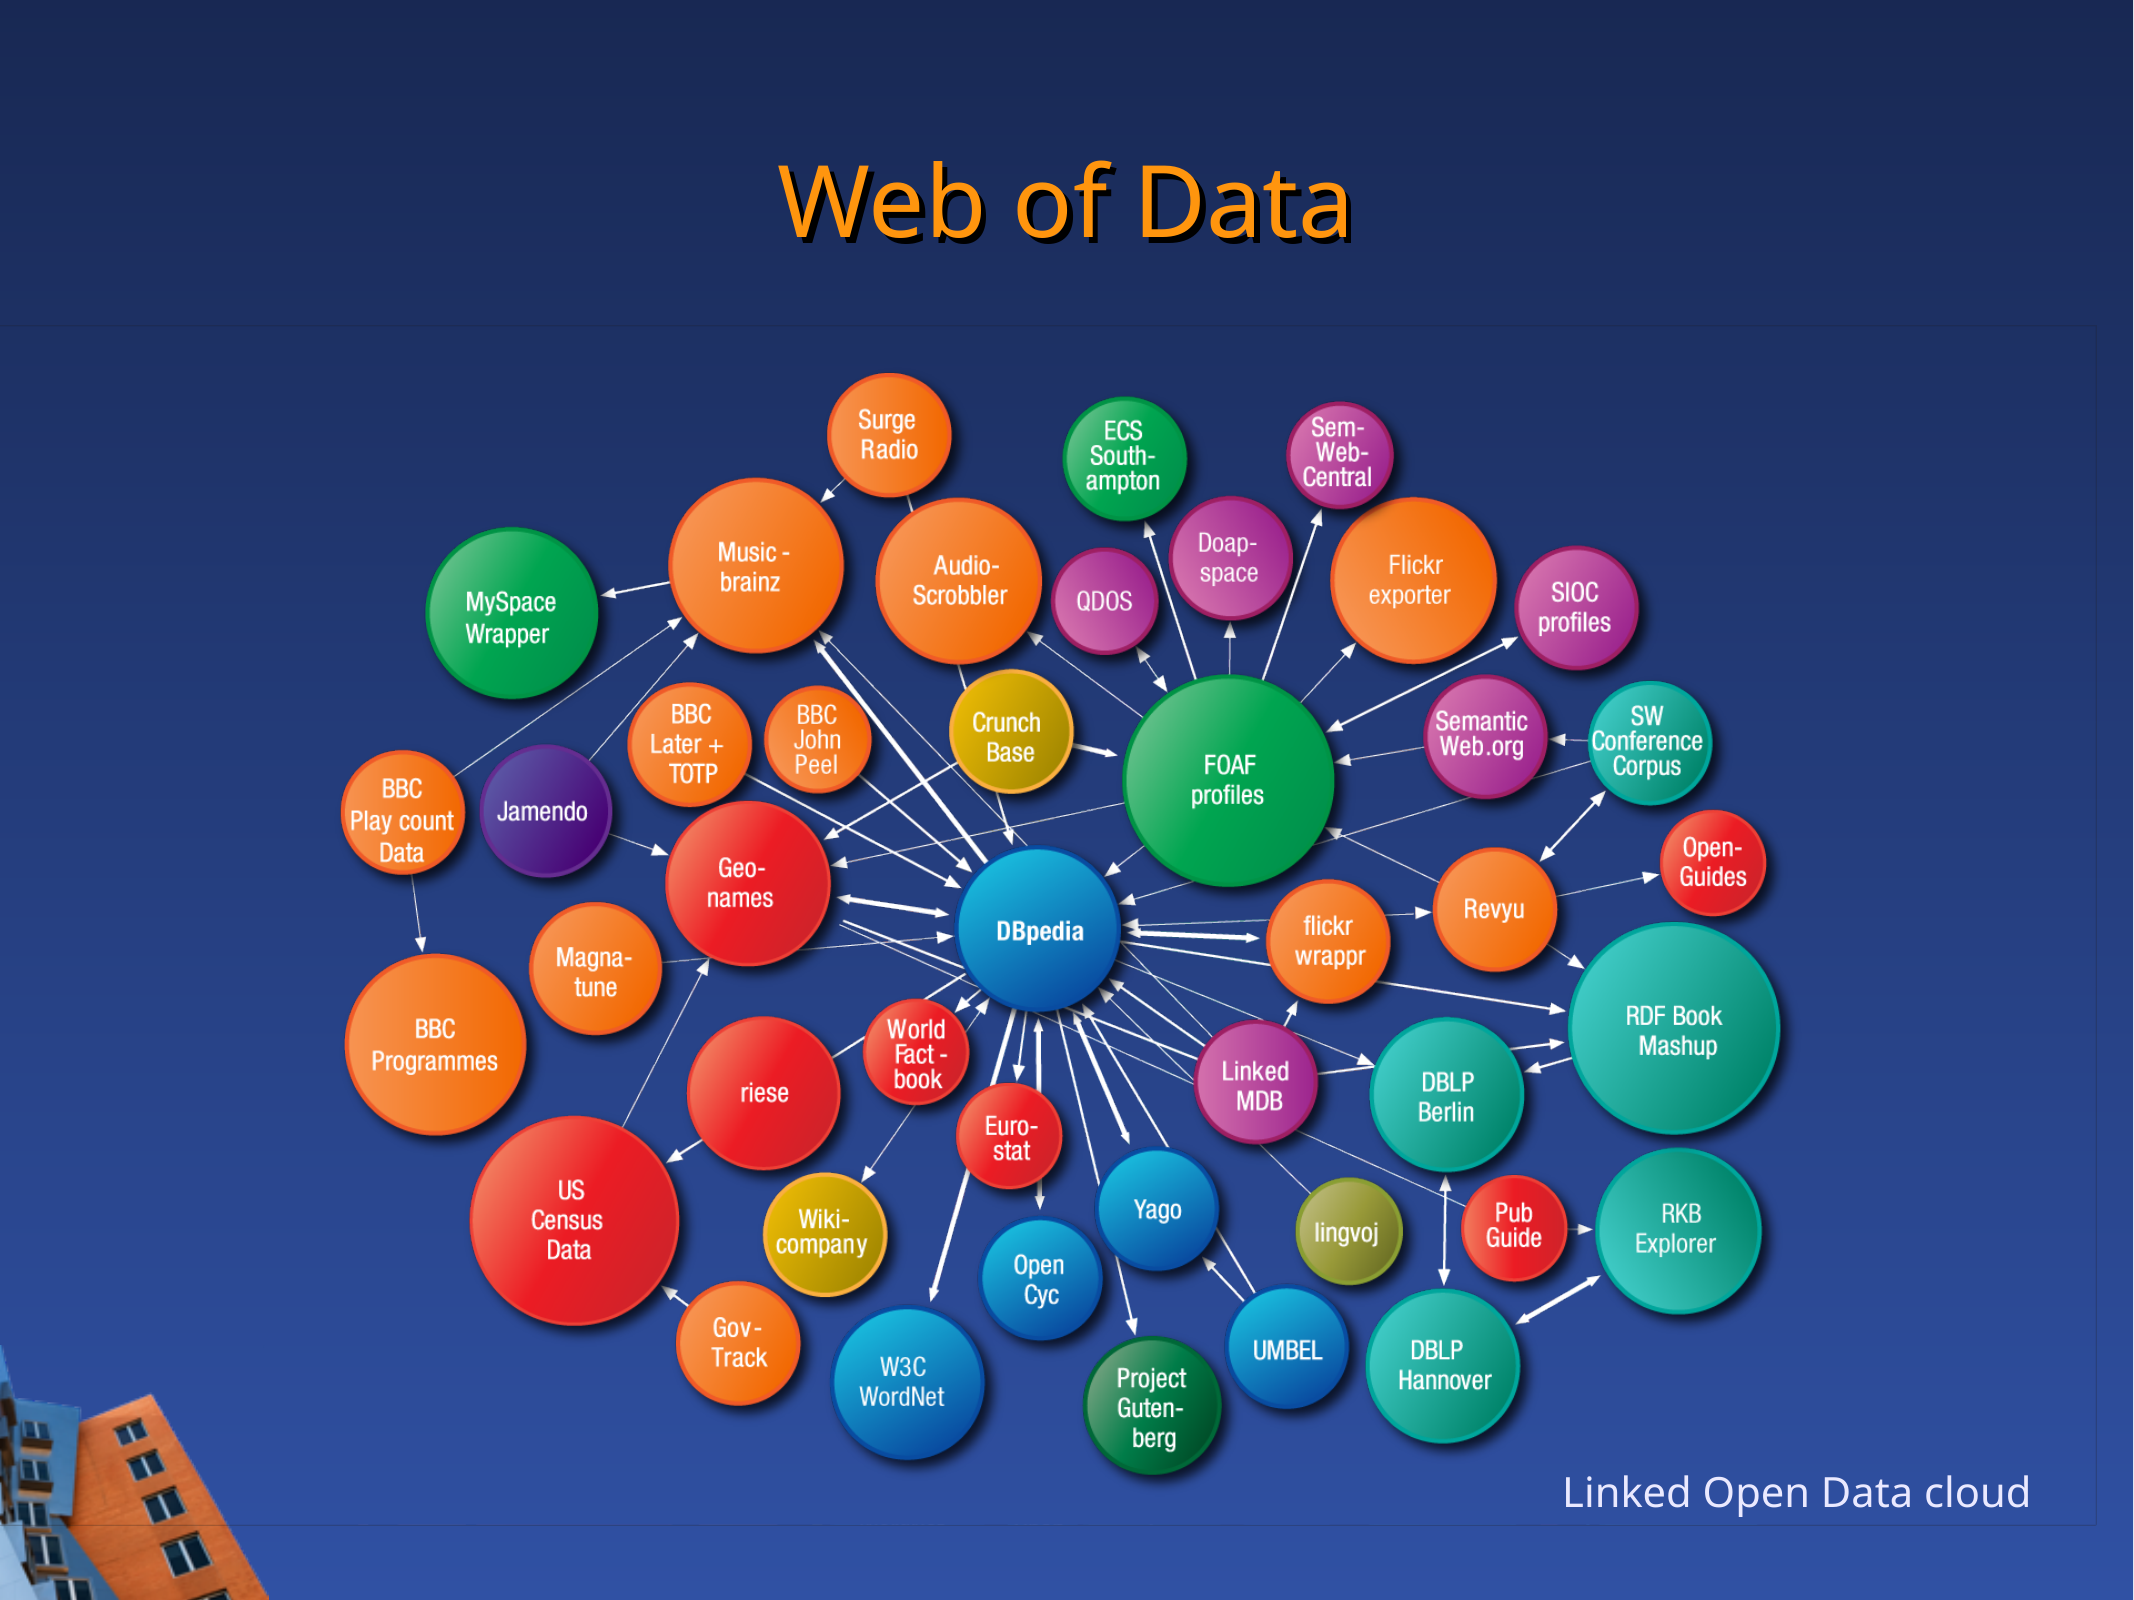

# Web of Data
Linked Open Data cloud